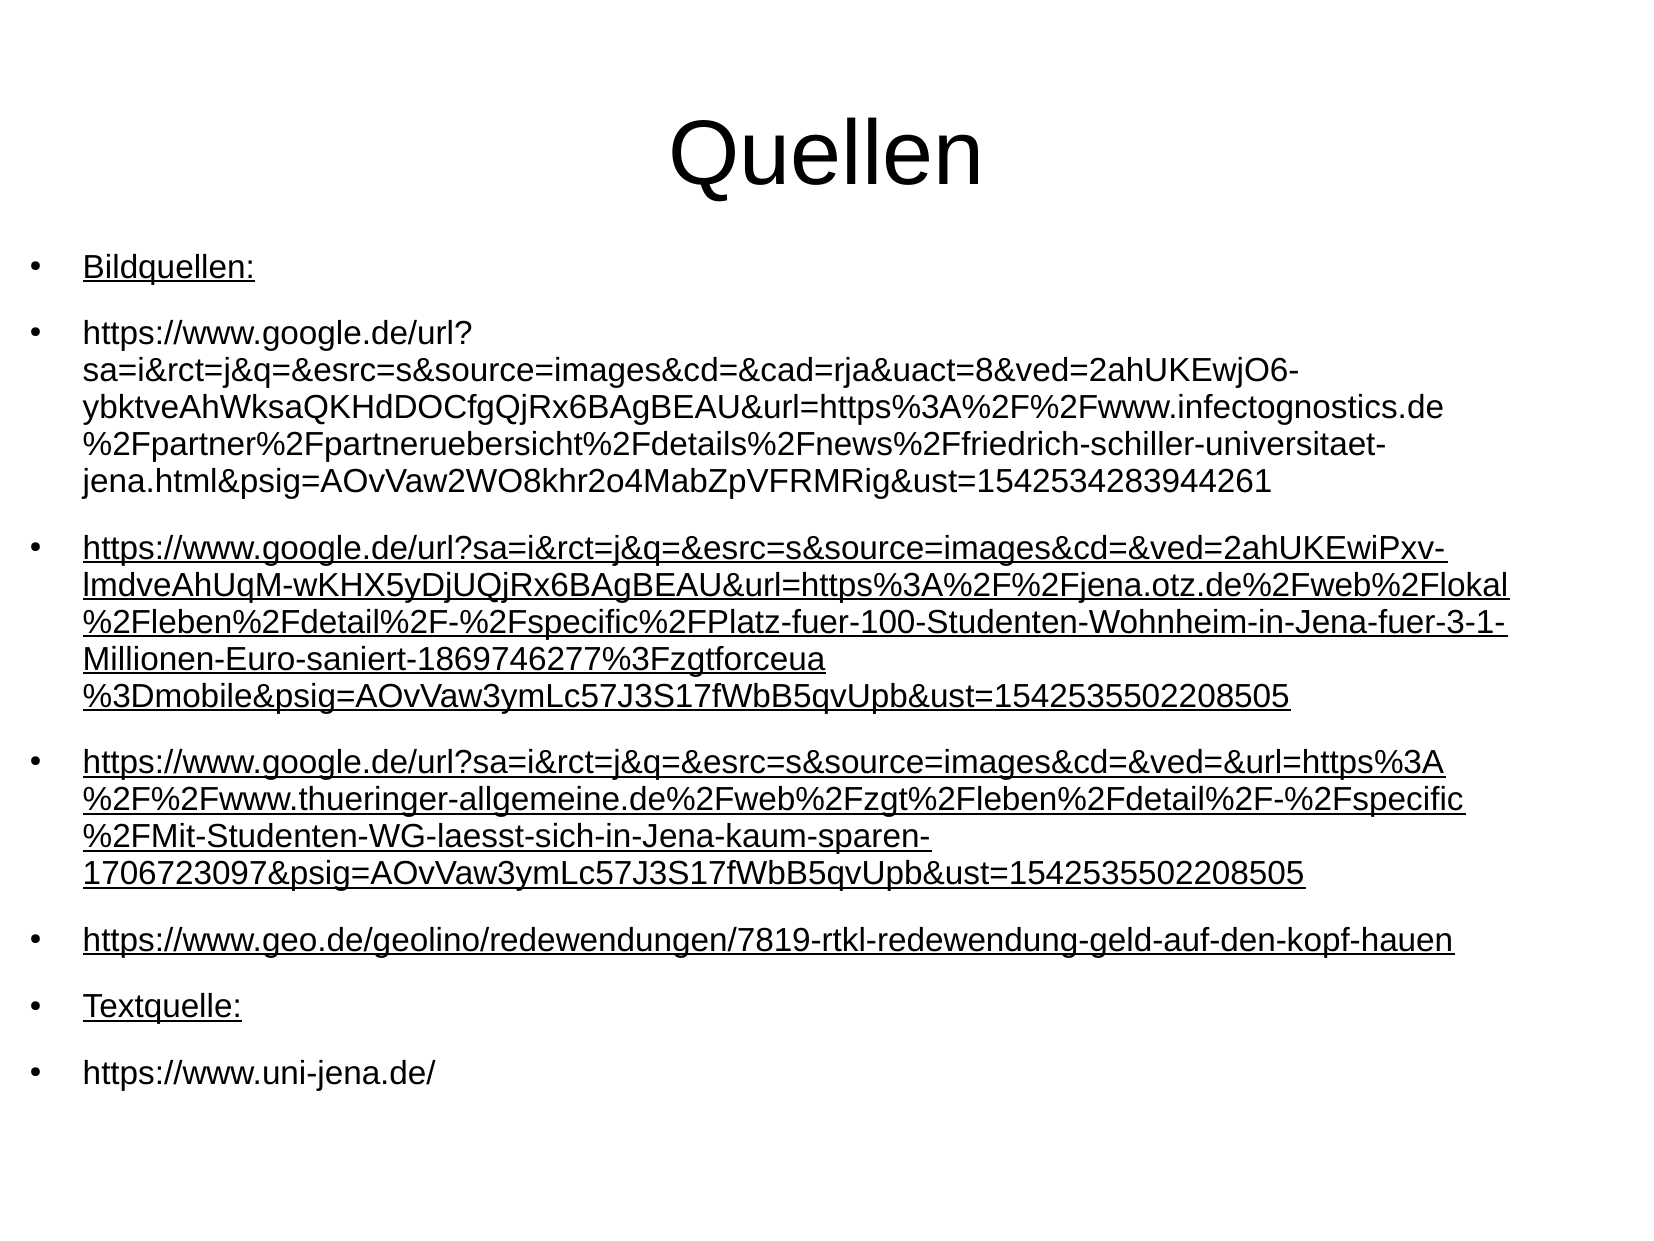

# Quellen
Bildquellen:
https://www.google.de/url?sa=i&rct=j&q=&esrc=s&source=images&cd=&cad=rja&uact=8&ved=2ahUKEwjO6-ybktveAhWksaQKHdDOCfgQjRx6BAgBEAU&url=https%3A%2F%2Fwww.infectognostics.de%2Fpartner%2Fpartneruebersicht%2Fdetails%2Fnews%2Ffriedrich-schiller-universitaet-jena.html&psig=AOvVaw2WO8khr2o4MabZpVFRMRig&ust=1542534283944261
https://www.google.de/url?sa=i&rct=j&q=&esrc=s&source=images&cd=&ved=2ahUKEwiPxv-lmdveAhUqM-wKHX5yDjUQjRx6BAgBEAU&url=https%3A%2F%2Fjena.otz.de%2Fweb%2Flokal%2Fleben%2Fdetail%2F-%2Fspecific%2FPlatz-fuer-100-Studenten-Wohnheim-in-Jena-fuer-3-1-Millionen-Euro-saniert-1869746277%3Fzgtforceua%3Dmobile&psig=AOvVaw3ymLc57J3S17fWbB5qvUpb&ust=1542535502208505
https://www.google.de/url?sa=i&rct=j&q=&esrc=s&source=images&cd=&ved=&url=https%3A%2F%2Fwww.thueringer-allgemeine.de%2Fweb%2Fzgt%2Fleben%2Fdetail%2F-%2Fspecific%2FMit-Studenten-WG-laesst-sich-in-Jena-kaum-sparen-1706723097&psig=AOvVaw3ymLc57J3S17fWbB5qvUpb&ust=1542535502208505
https://www.geo.de/geolino/redewendungen/7819-rtkl-redewendung-geld-auf-den-kopf-hauen
Textquelle:
https://www.uni-jena.de/